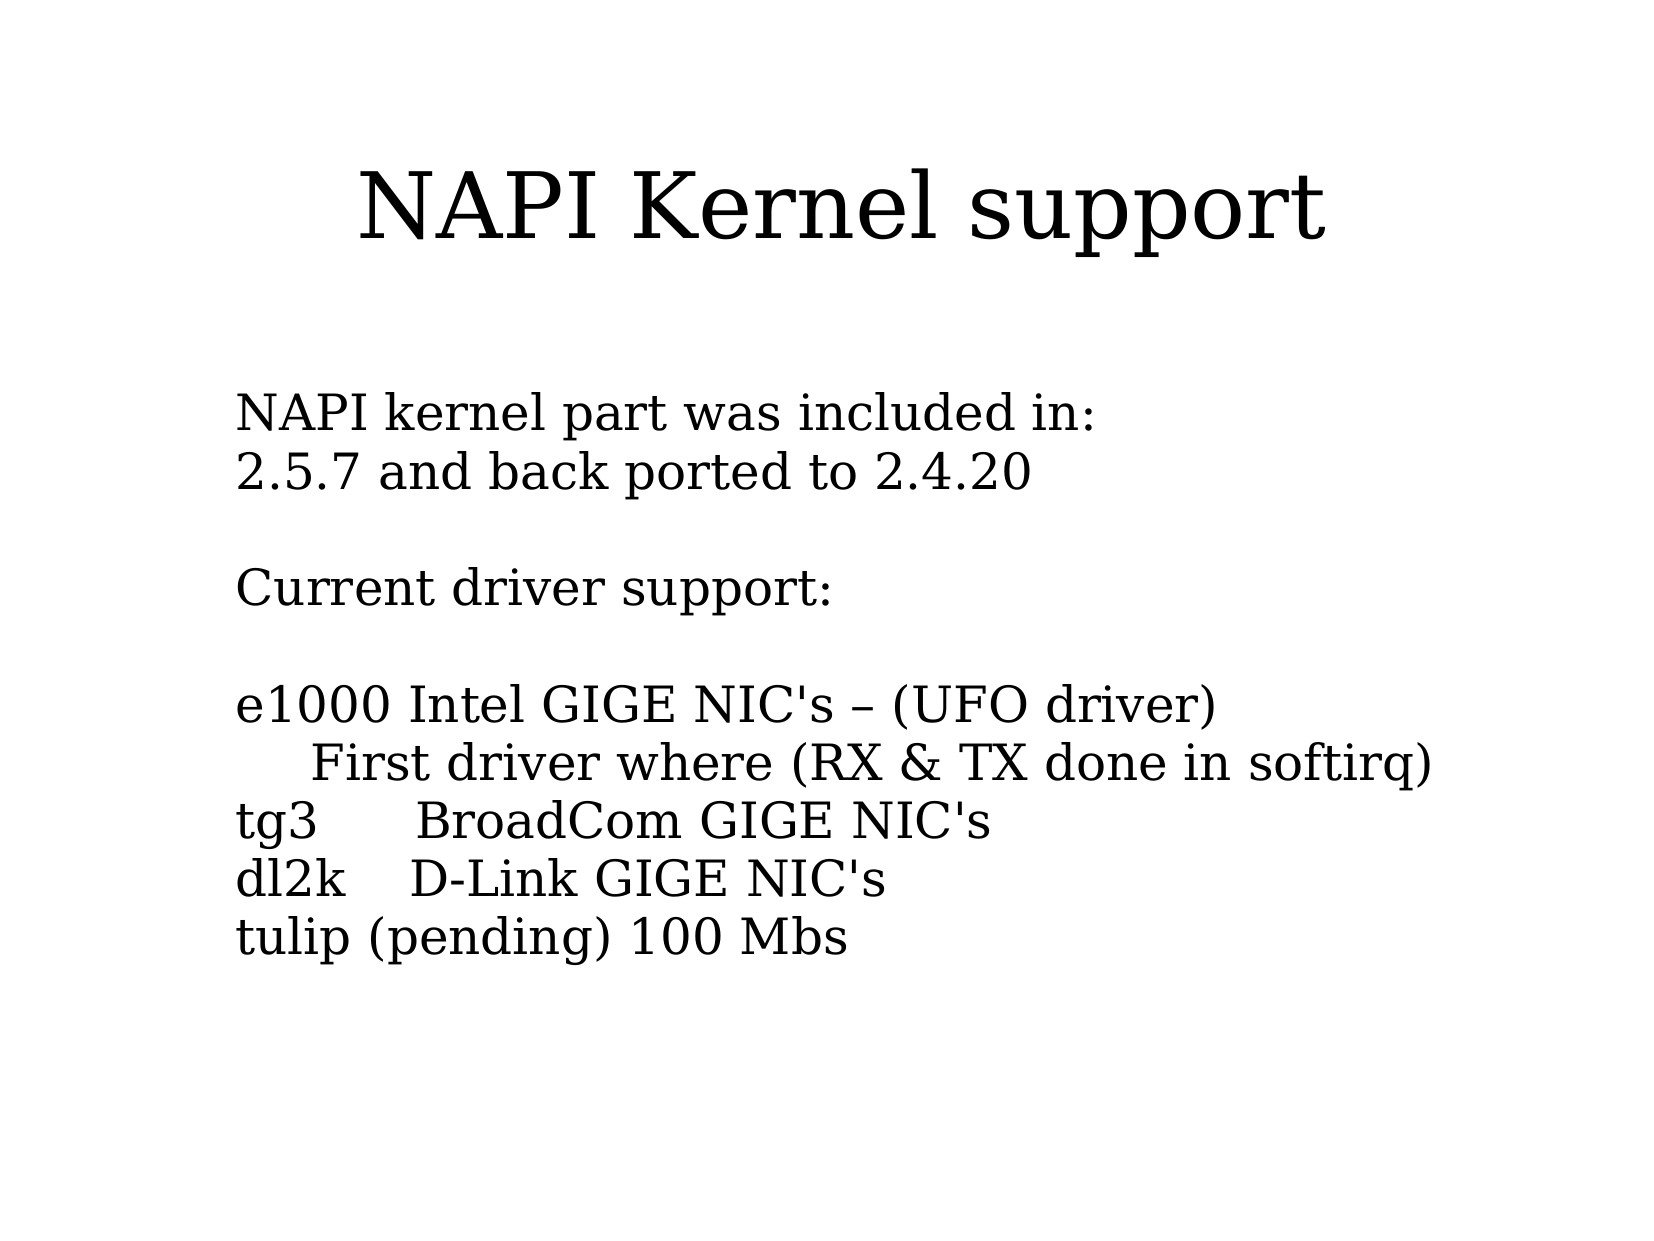

# NAPI Kernel support
NAPI kernel part was included in:
2.5.7 and back ported to 2.4.20
Current driver support:
e1000 Intel GIGE NIC's – (UFO driver)
	First driver where (RX & TX done in softirq)
tg3 BroadCom GIGE NIC's
dl2k D-Link GIGE NIC's
tulip (pending) 100 Mbs